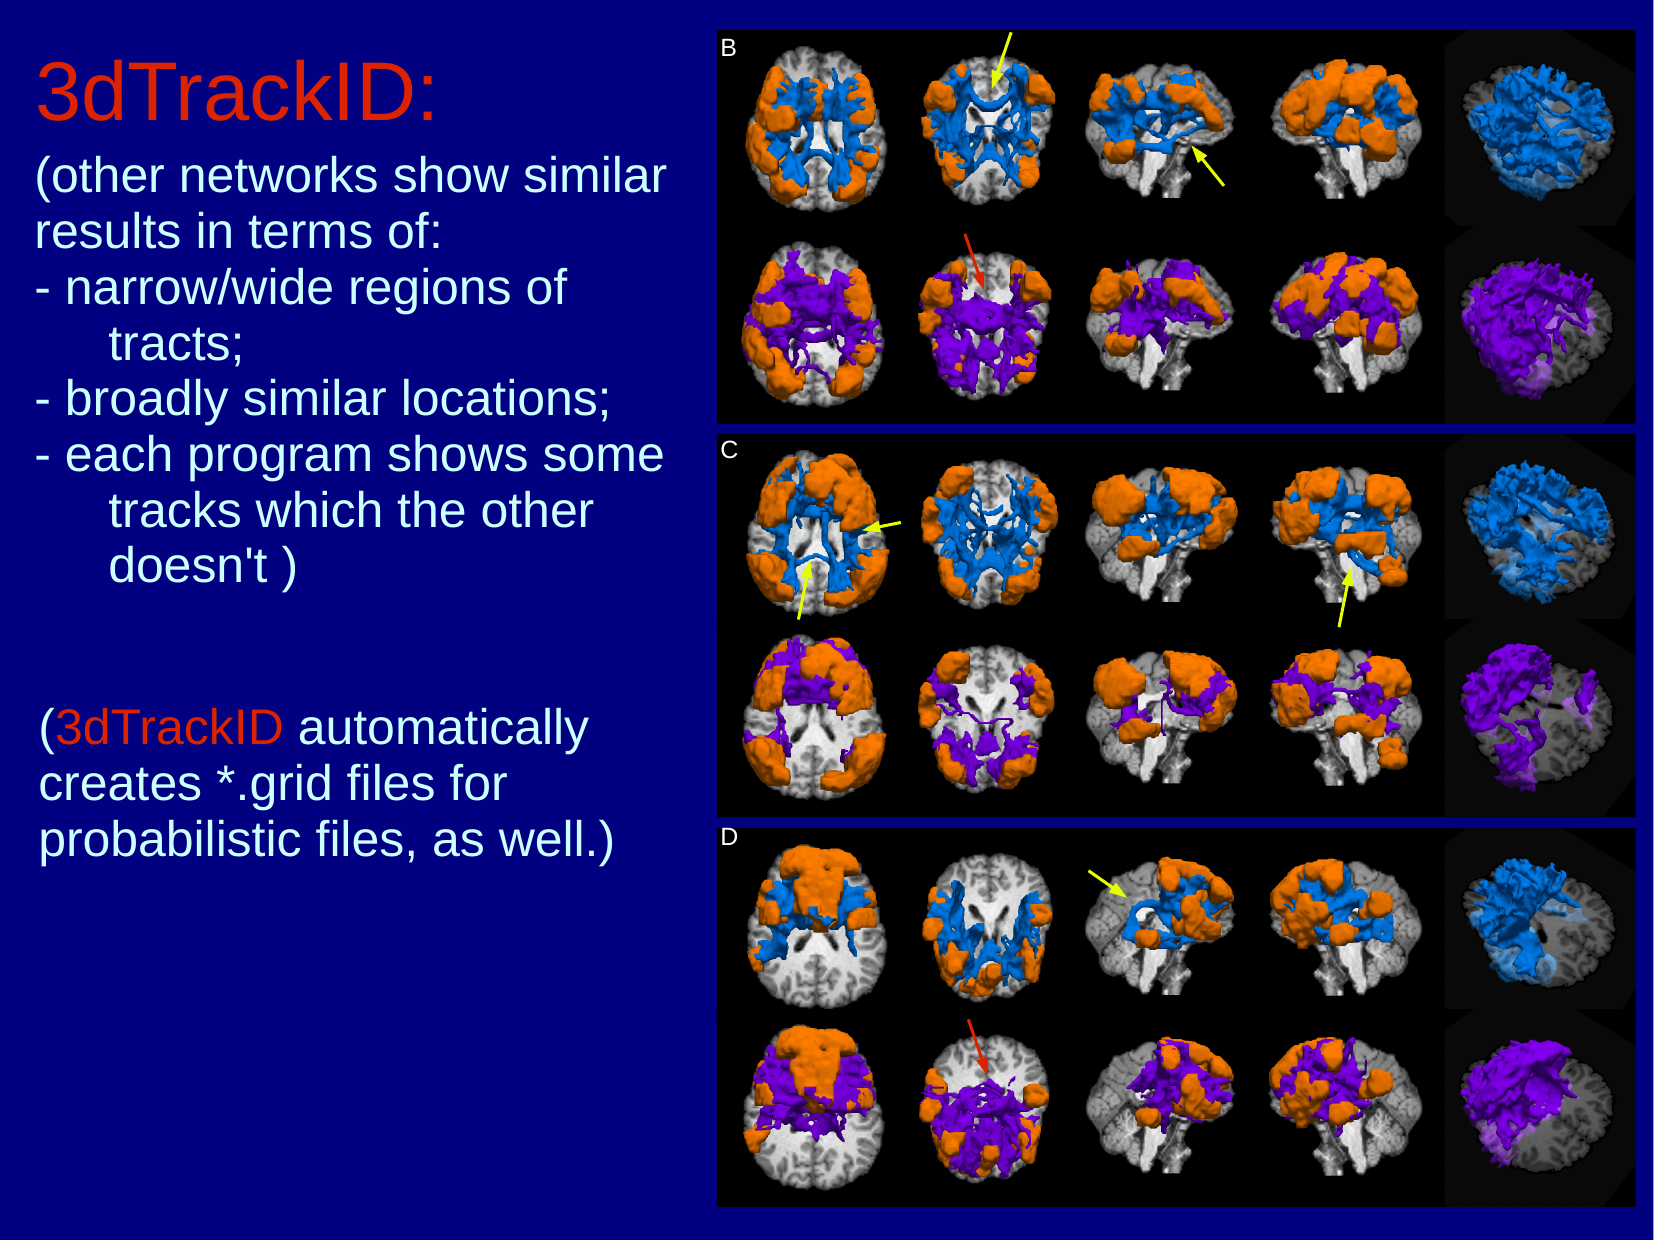

# 3dTrackID:
B
(other networks show similar
results in terms of:
- narrow/wide regions of
	tracts;
- broadly similar locations;
- each program shows some
	tracks which the other
	doesn't )
C
(3dTrackID automatically
creates *.grid files for
probabilistic files, as well.)
D